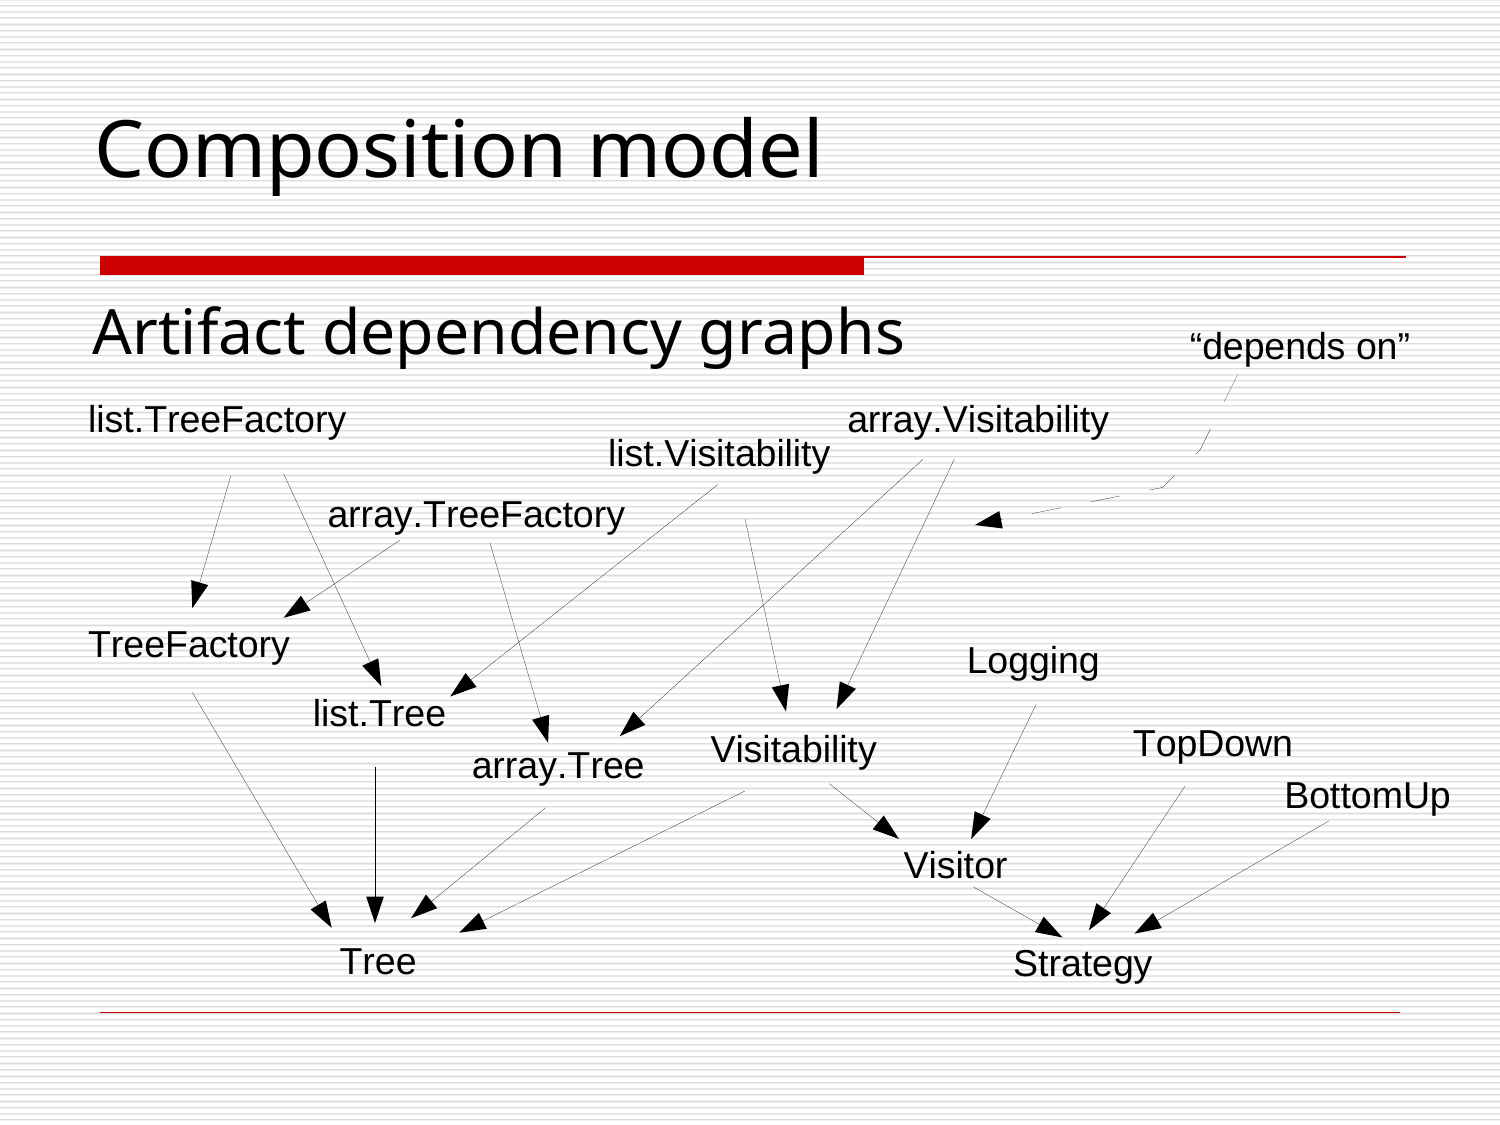

# Composition model
Artifact dependency graphs
“depends on”
list.TreeFactory
array.Visitability
list.Visitability
array.TreeFactory
TreeFactory
Logging
list.Tree
TopDown
Visitability
array.Tree
BottomUp
Visitor
Tree
Strategy